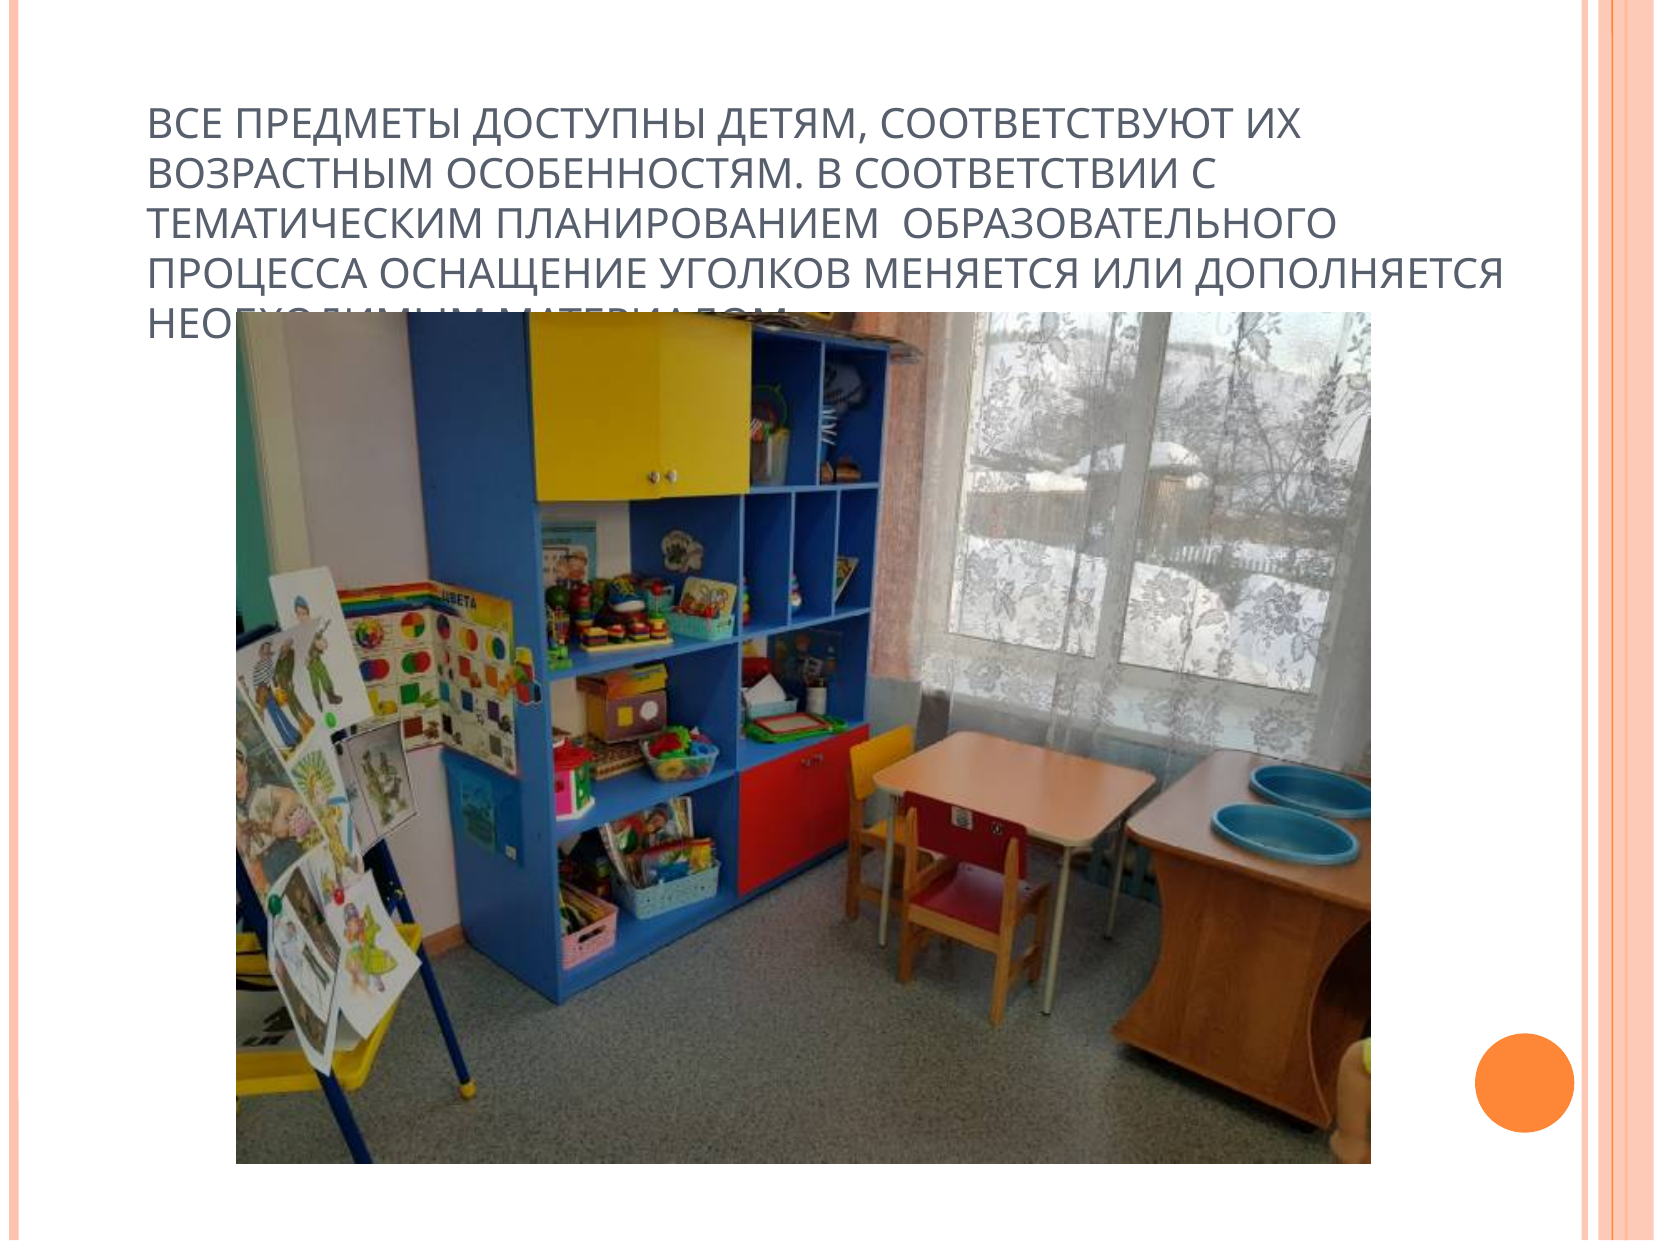

# Все предметы доступны детям, соответствуют их возрастным особенностям. В соответствии с тематическим планированием образовательного процесса оснащение уголков меняется или дополняется необходимым материалом.